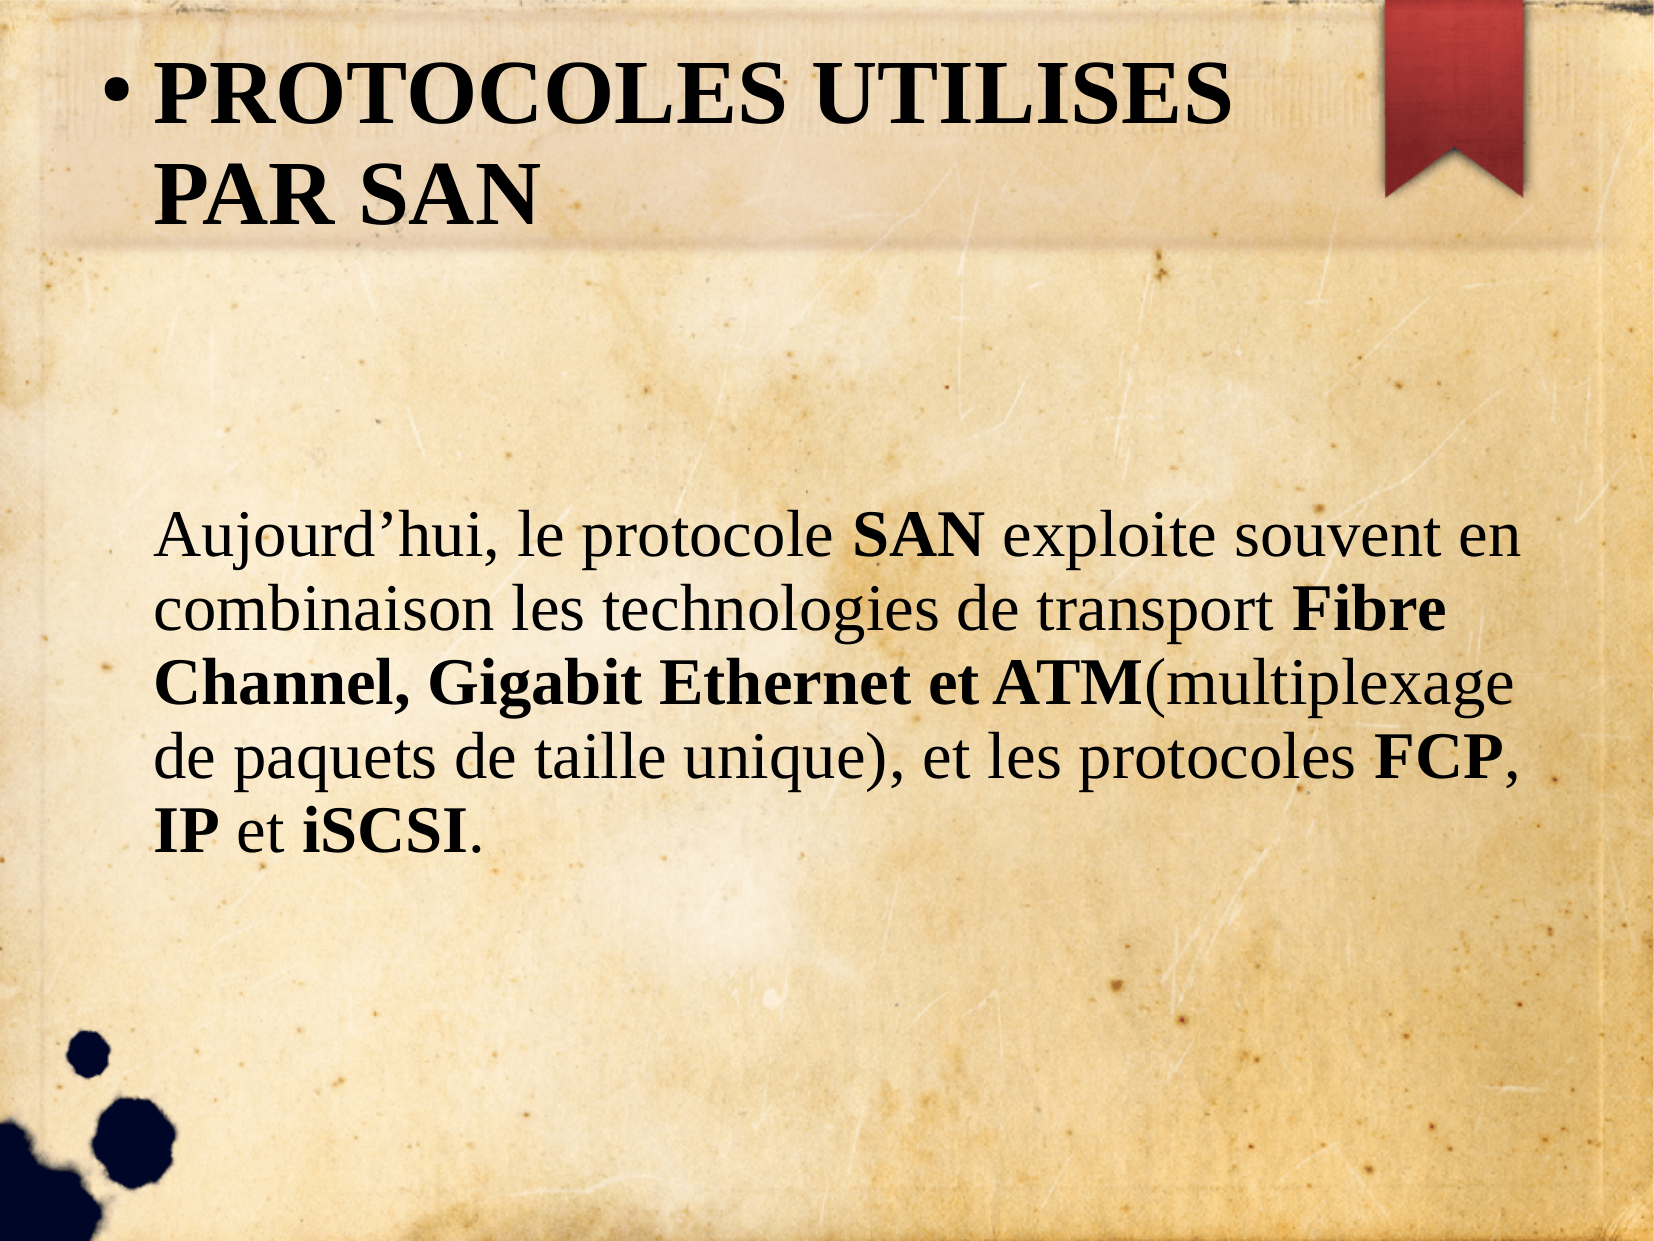

# PROTOCOLES UTILISES PAR SAN
Aujourd’hui, le protocole SAN exploite souvent en combinaison les technologies de transport Fibre Channel, Gigabit Ethernet et ATM(multiplexage de paquets de taille unique), et les protocoles FCP, IP et iSCSI.